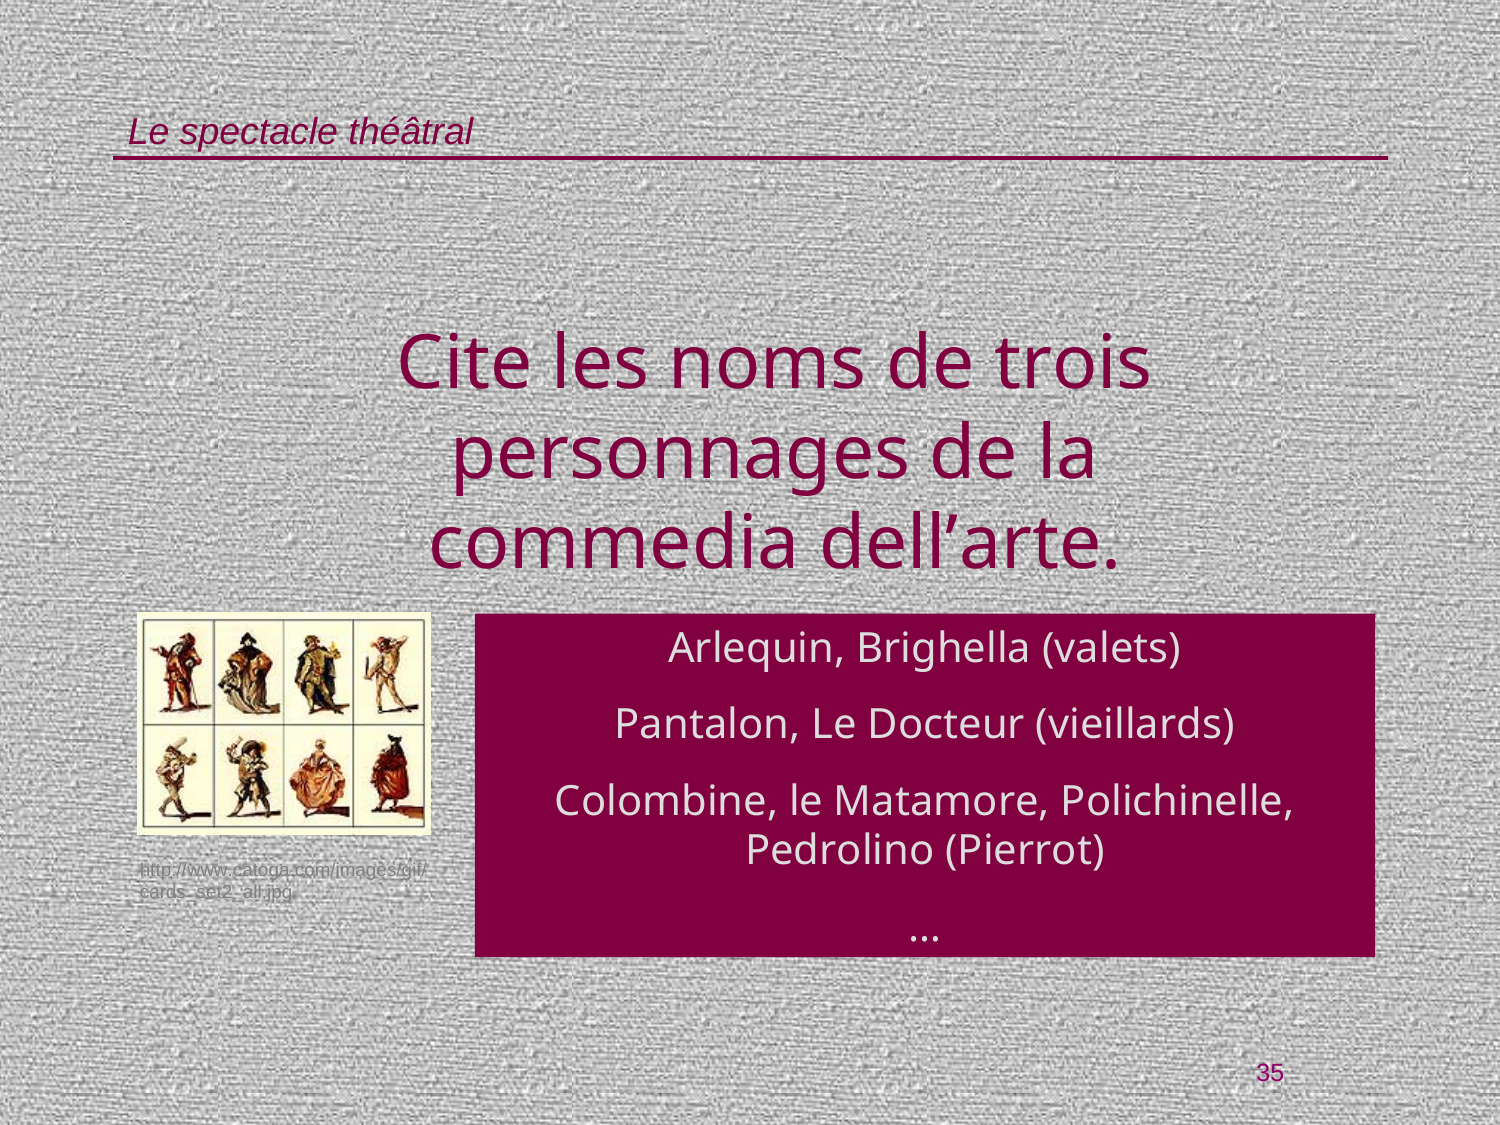

Cite les noms de trois personnages de la commedia dell’arte.
Arlequin, Brighella (valets)
Pantalon, Le Docteur (vieillards)
Colombine, le Matamore, Polichinelle, Pedrolino (Pierrot)
…
http://www.catoga.com/images/gif/cards_set2_all.jpg
35